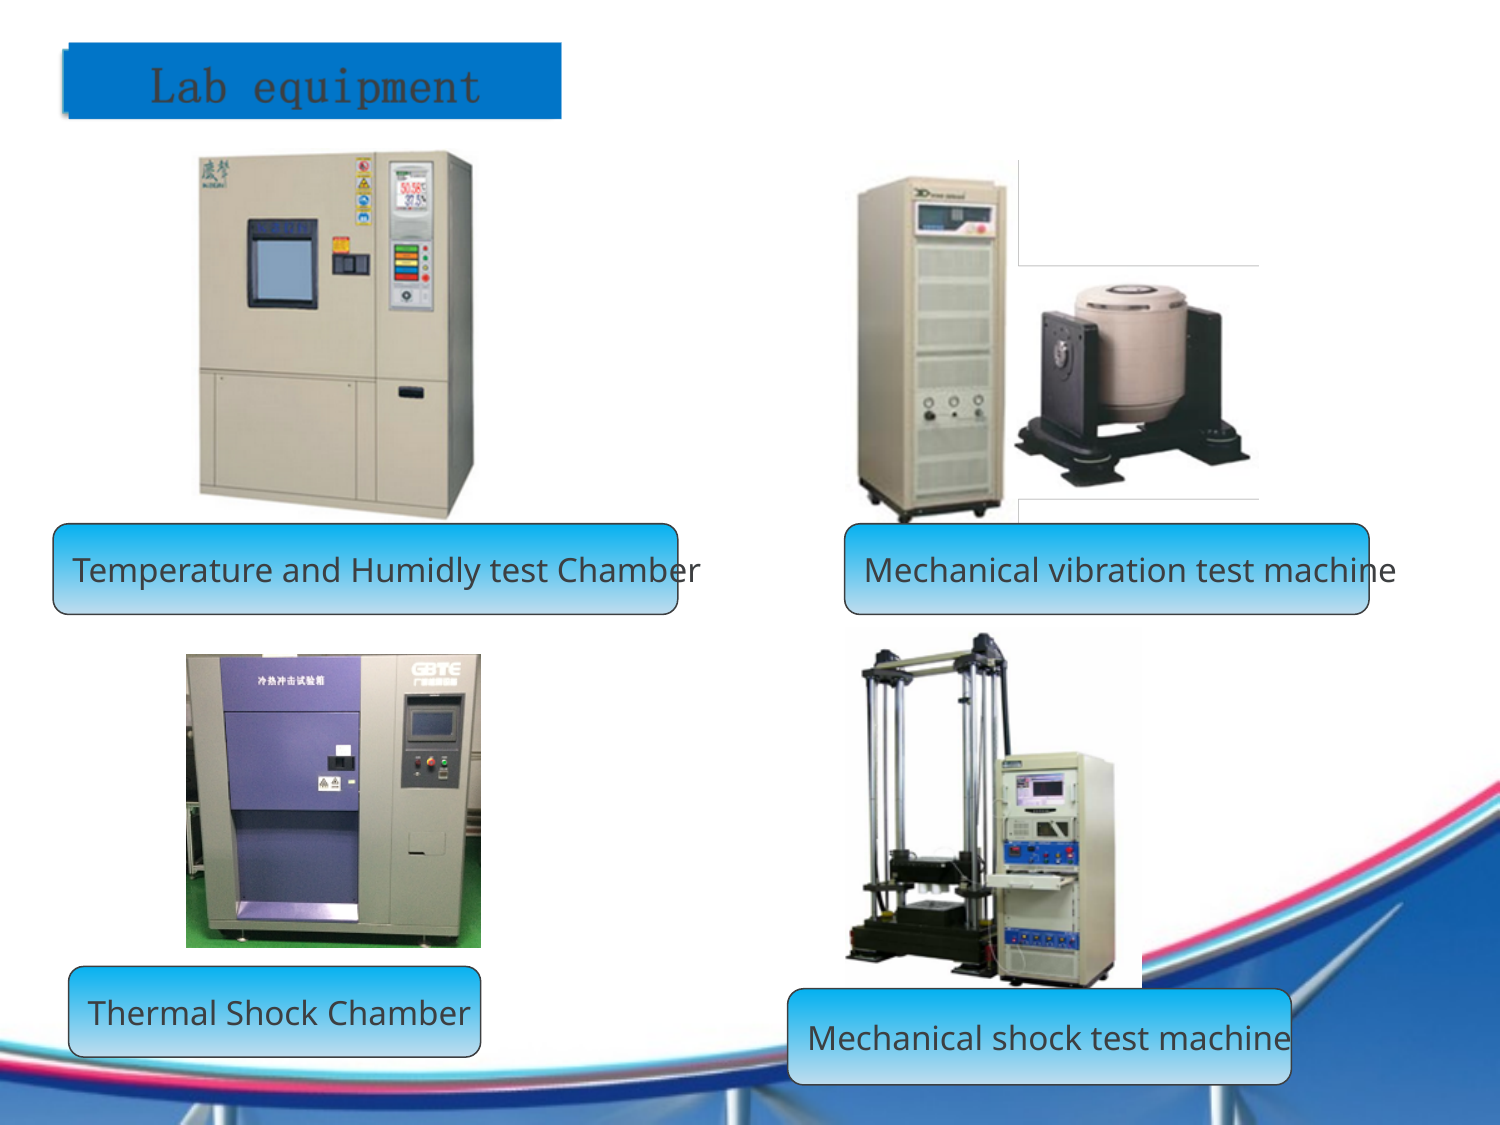

Temperature and Humidly test Chamber
Mechanical vibration test machine
Thermal Shock Chamber
Mechanical shock test machine